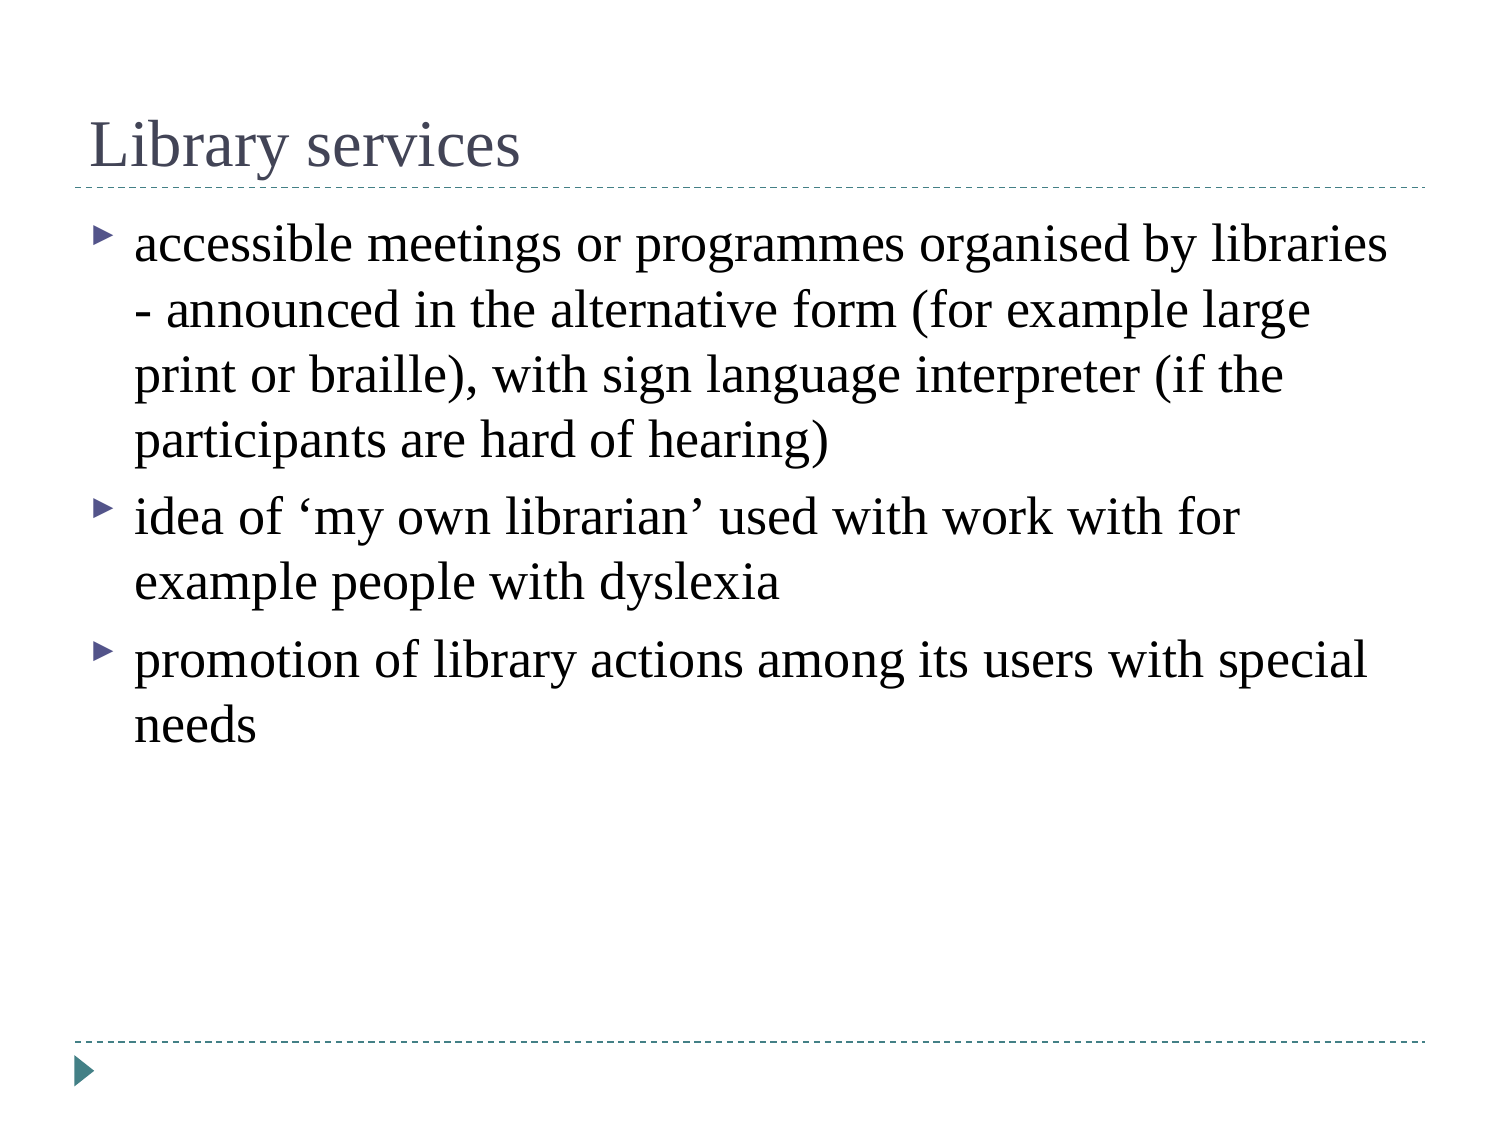

# Library services
accessible meetings or programmes organised by libraries - announced in the alternative form (for example large print or braille), with sign language interpreter (if the participants are hard of hearing)
idea of ‘my own librarian’ used with work with for example people with dyslexia
promotion of library actions among its users with special needs